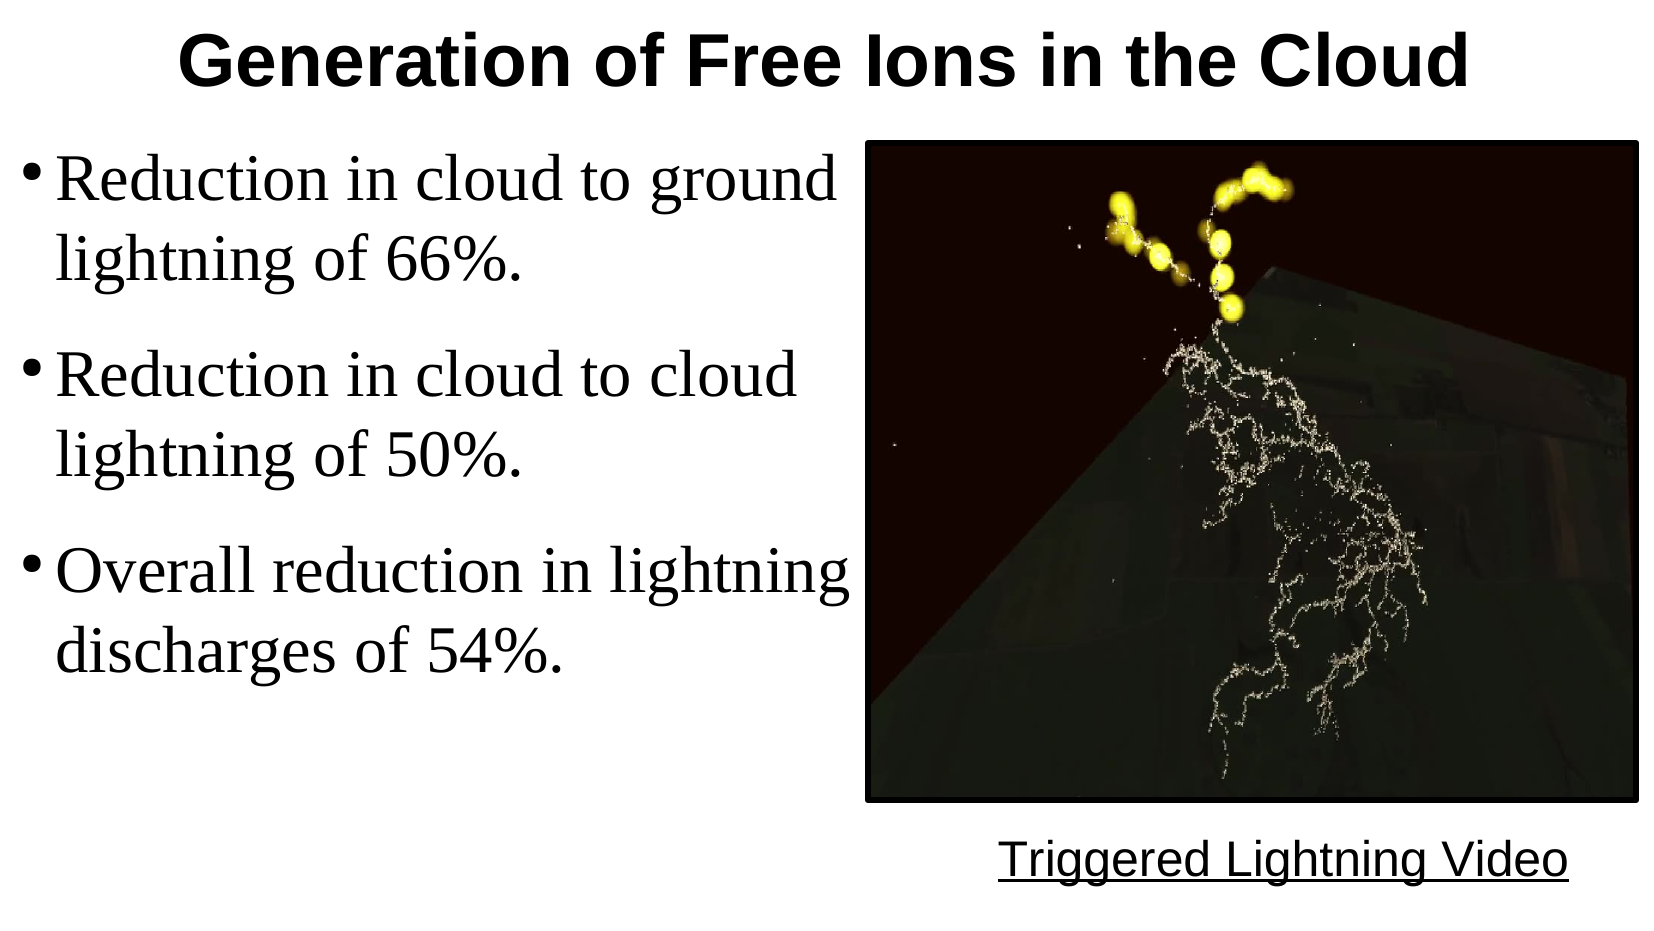

# Generation of Free Ions in the Cloud
Reduction in cloud to ground lightning of 66%.
Reduction in cloud to cloud lightning of 50%.
Overall reduction in lightning discharges of 54%.
Triggered Lightning Video